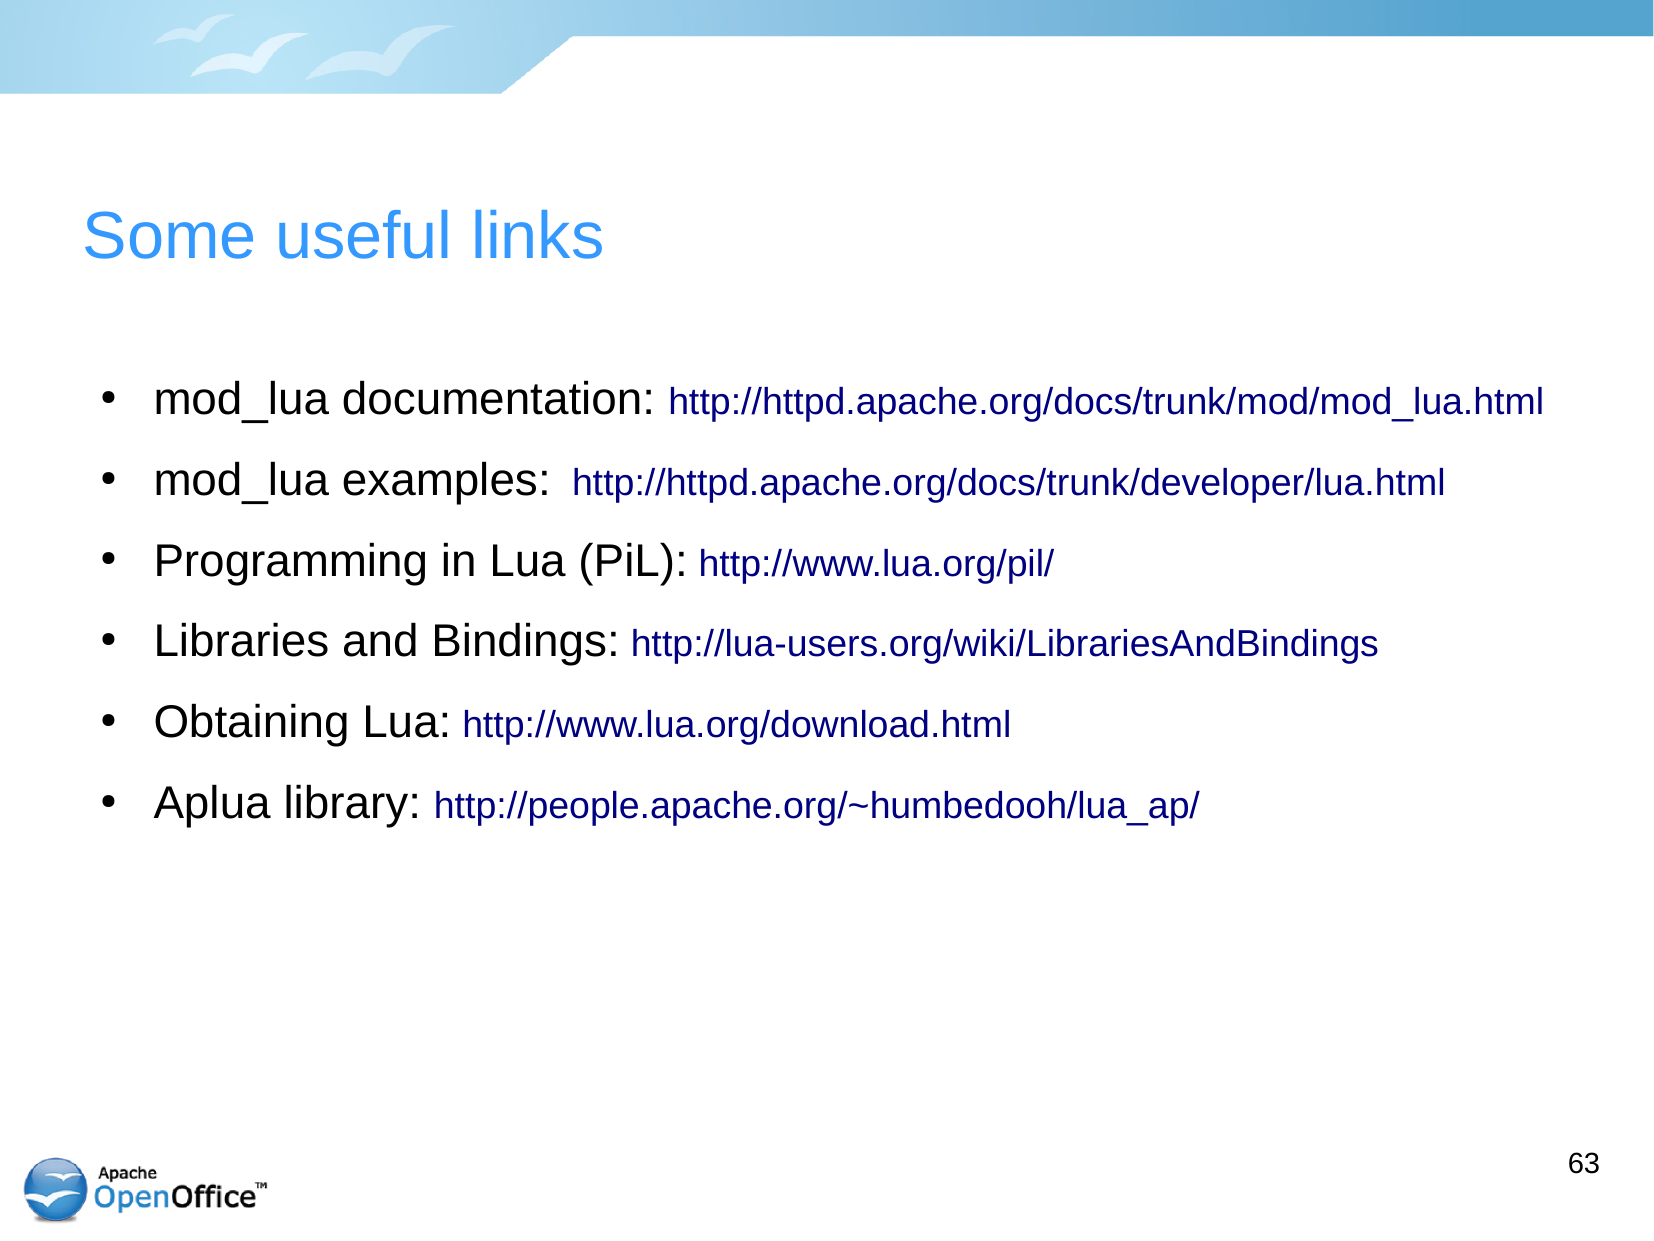

# Some useful links
mod_lua documentation: http://httpd.apache.org/docs/trunk/mod/mod_lua.html
mod_lua examples: http://httpd.apache.org/docs/trunk/developer/lua.html
Programming in Lua (PiL): http://www.lua.org/pil/
Libraries and Bindings: http://lua-users.org/wiki/LibrariesAndBindings
Obtaining Lua: http://www.lua.org/download.html
Aplua library: http://people.apache.org/~humbedooh/lua_ap/
63